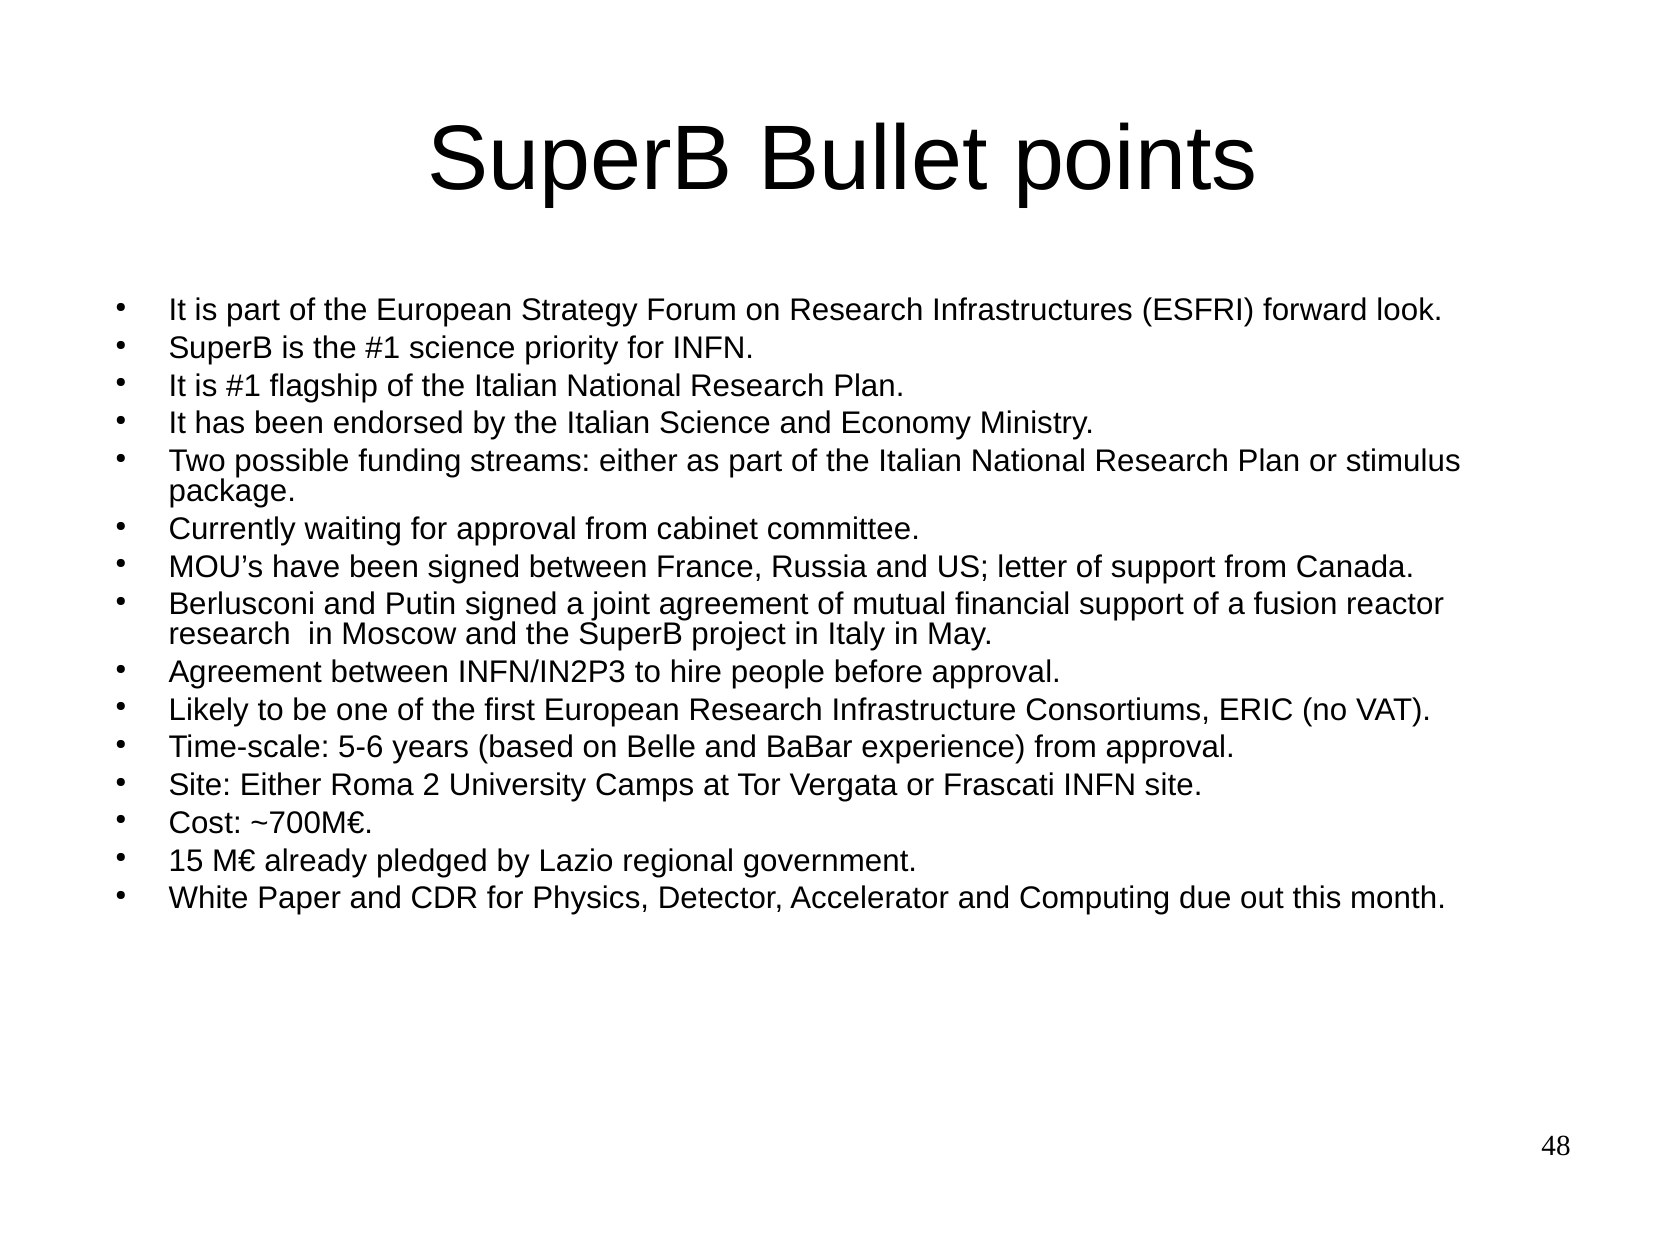

# SuperB Bullet points
It is part of the European Strategy Forum on Research Infrastructures (ESFRI) forward look.
SuperB is the #1 science priority for INFN.
It is #1 flagship of the Italian National Research Plan.
It has been endorsed by the Italian Science and Economy Ministry.
Two possible funding streams: either as part of the Italian National Research Plan or stimulus package.
Currently waiting for approval from cabinet committee.
MOU’s have been signed between France, Russia and US; letter of support from Canada.
Berlusconi and Putin signed a joint agreement of mutual financial support of a fusion reactor research in Moscow and the SuperB project in Italy in May.
Agreement between INFN/IN2P3 to hire people before approval.
Likely to be one of the first European Research Infrastructure Consortiums, ERIC (no VAT).
Time-scale: 5-6 years (based on Belle and BaBar experience) from approval.
Site: Either Roma 2 University Camps at Tor Vergata or Frascati INFN site.
Cost: ~700M€.
15 M€ already pledged by Lazio regional government.
White Paper and CDR for Physics, Detector, Accelerator and Computing due out this month.
48